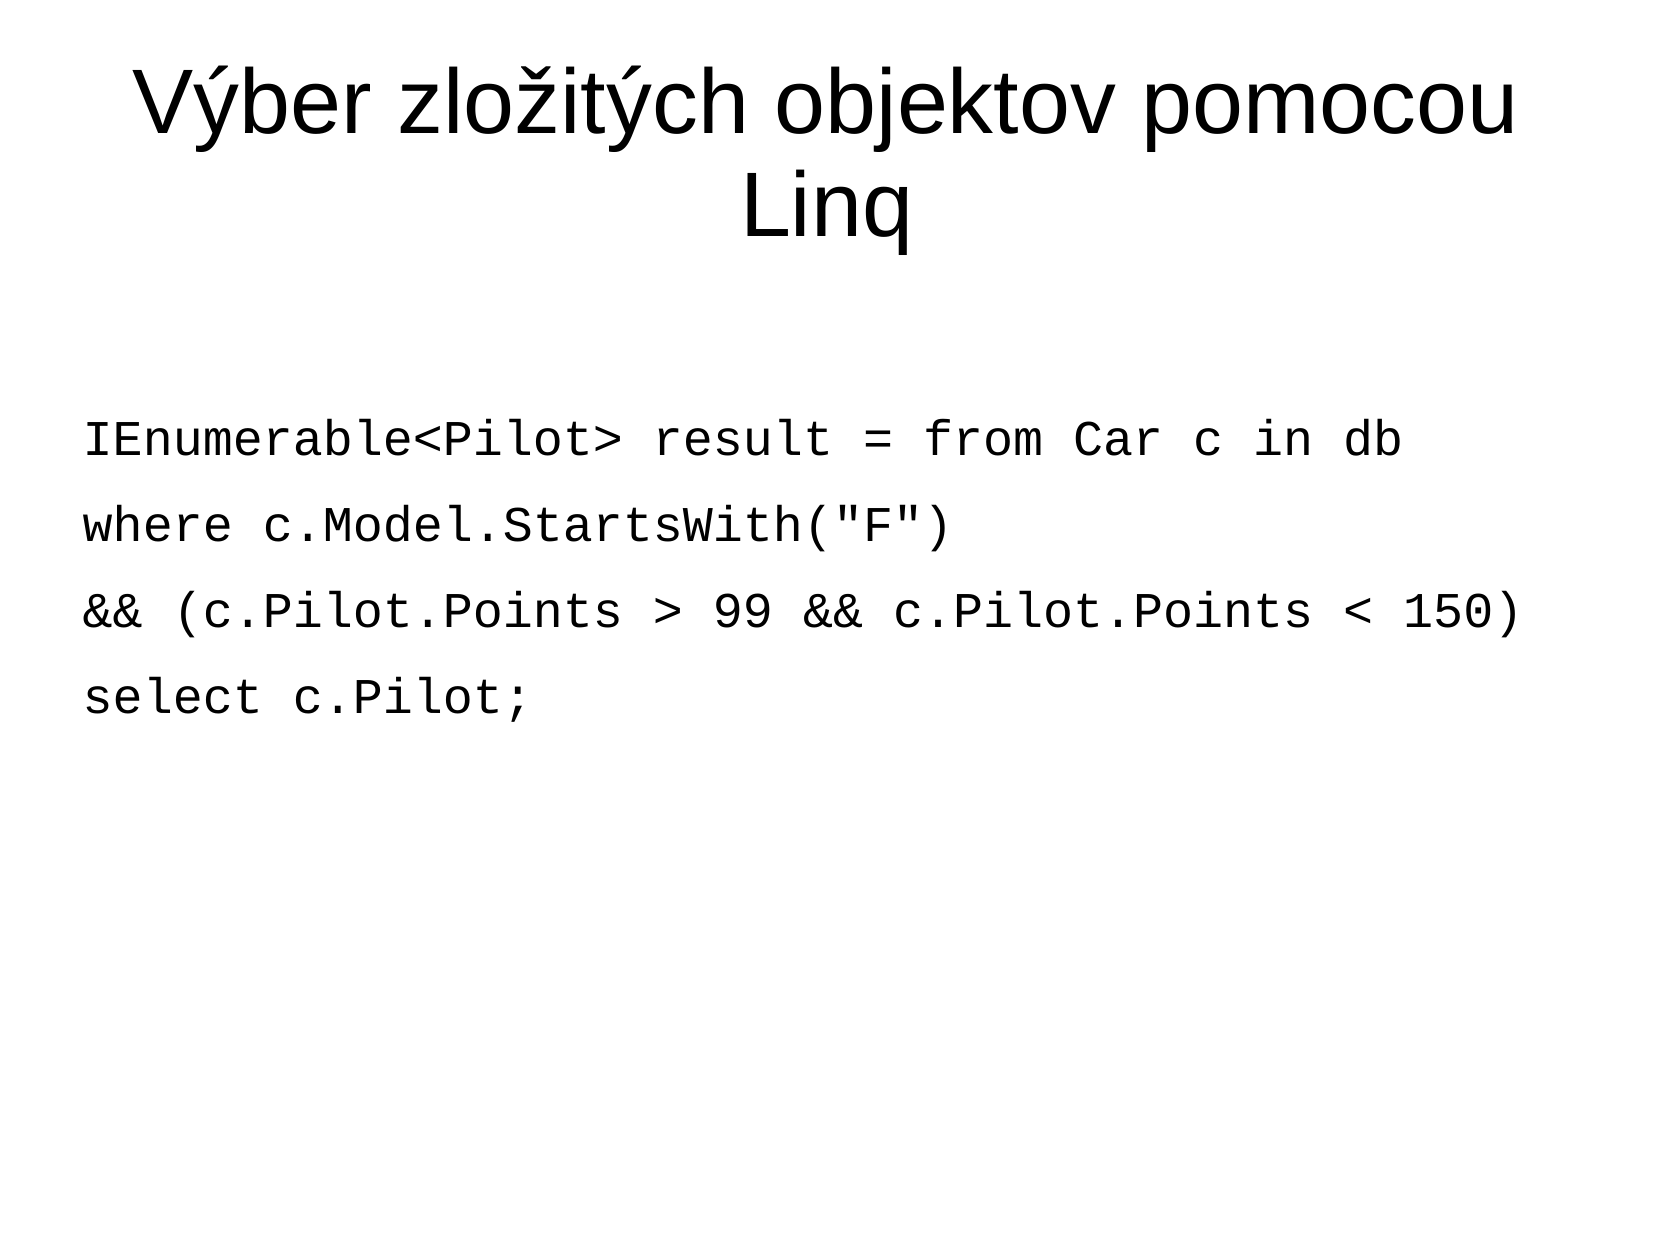

# Výber zložitých objektov pomocou Linq
IEnumerable<Pilot> result = from Car c in db
where c.Model.StartsWith("F")
&& (c.Pilot.Points > 99 && c.Pilot.Points < 150)
select c.Pilot;